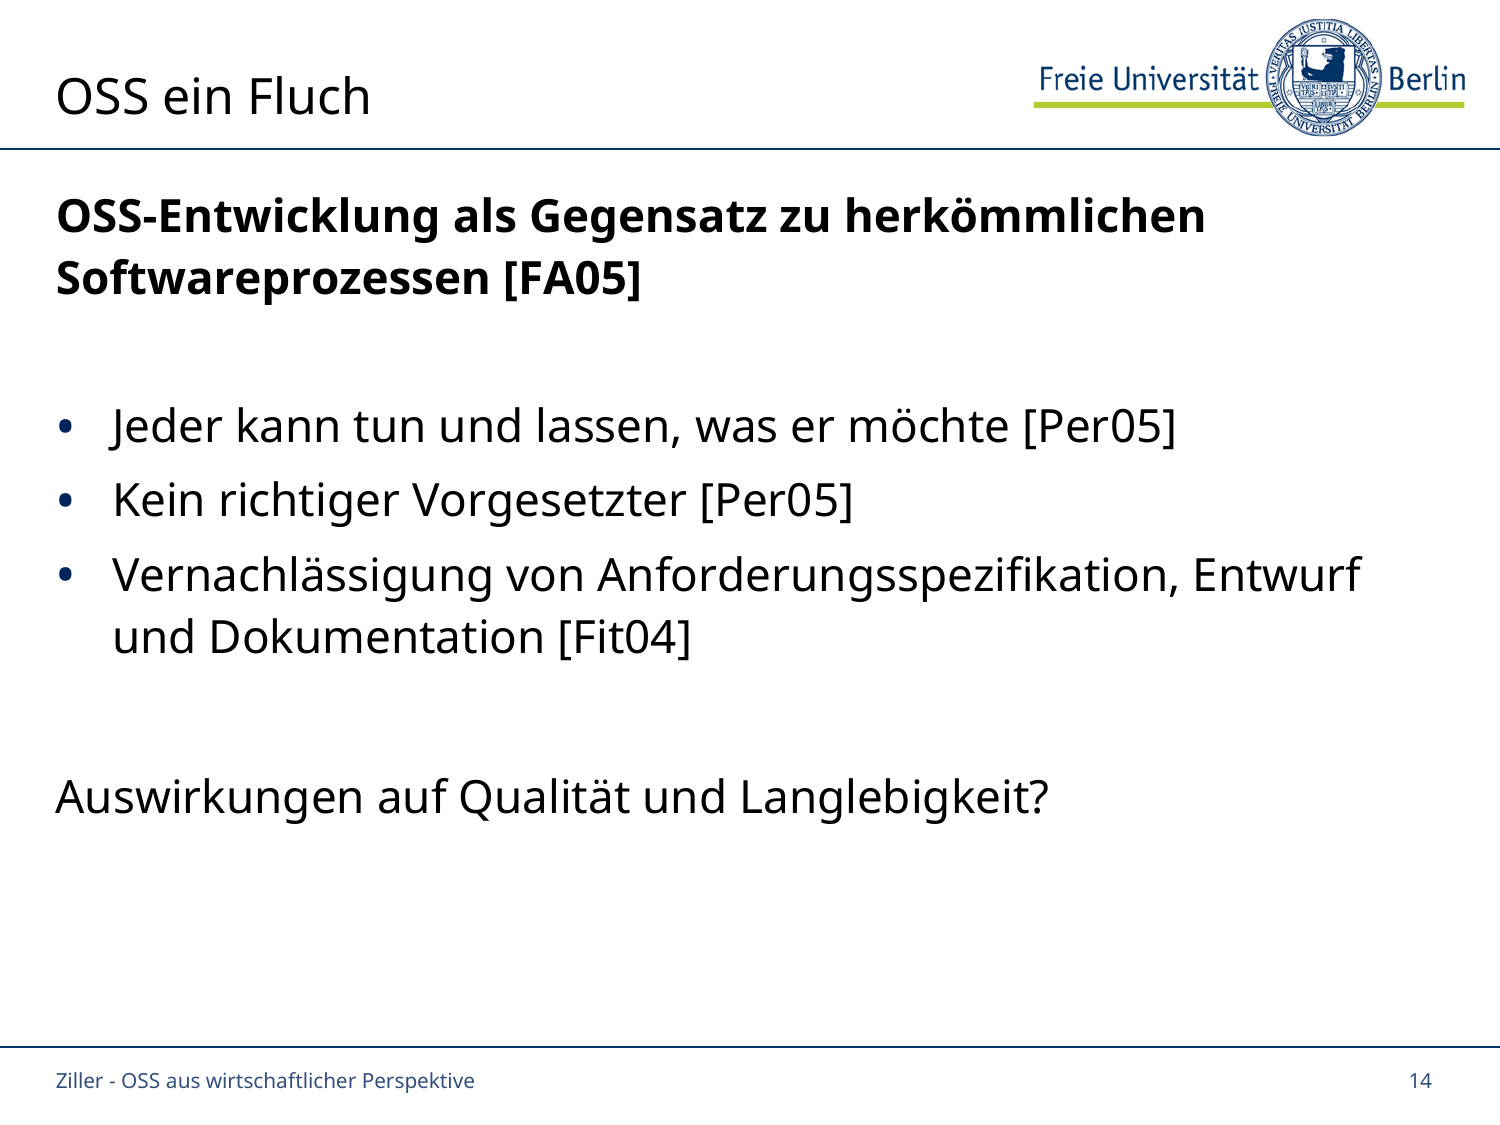

# OSS ein Fluch
OSS-Entwicklung als Gegensatz zu herkömmlichen Softwareprozessen [FA05]
Jeder kann tun und lassen, was er möchte [Per05]
Kein richtiger Vorgesetzter [Per05]
Vernachlässigung von Anforderungsspezifikation, Entwurf und Dokumentation [Fit04]
Auswirkungen auf Qualität und Langlebigkeit?
Ziller - OSS aus wirtschaftlicher Perspektive
14